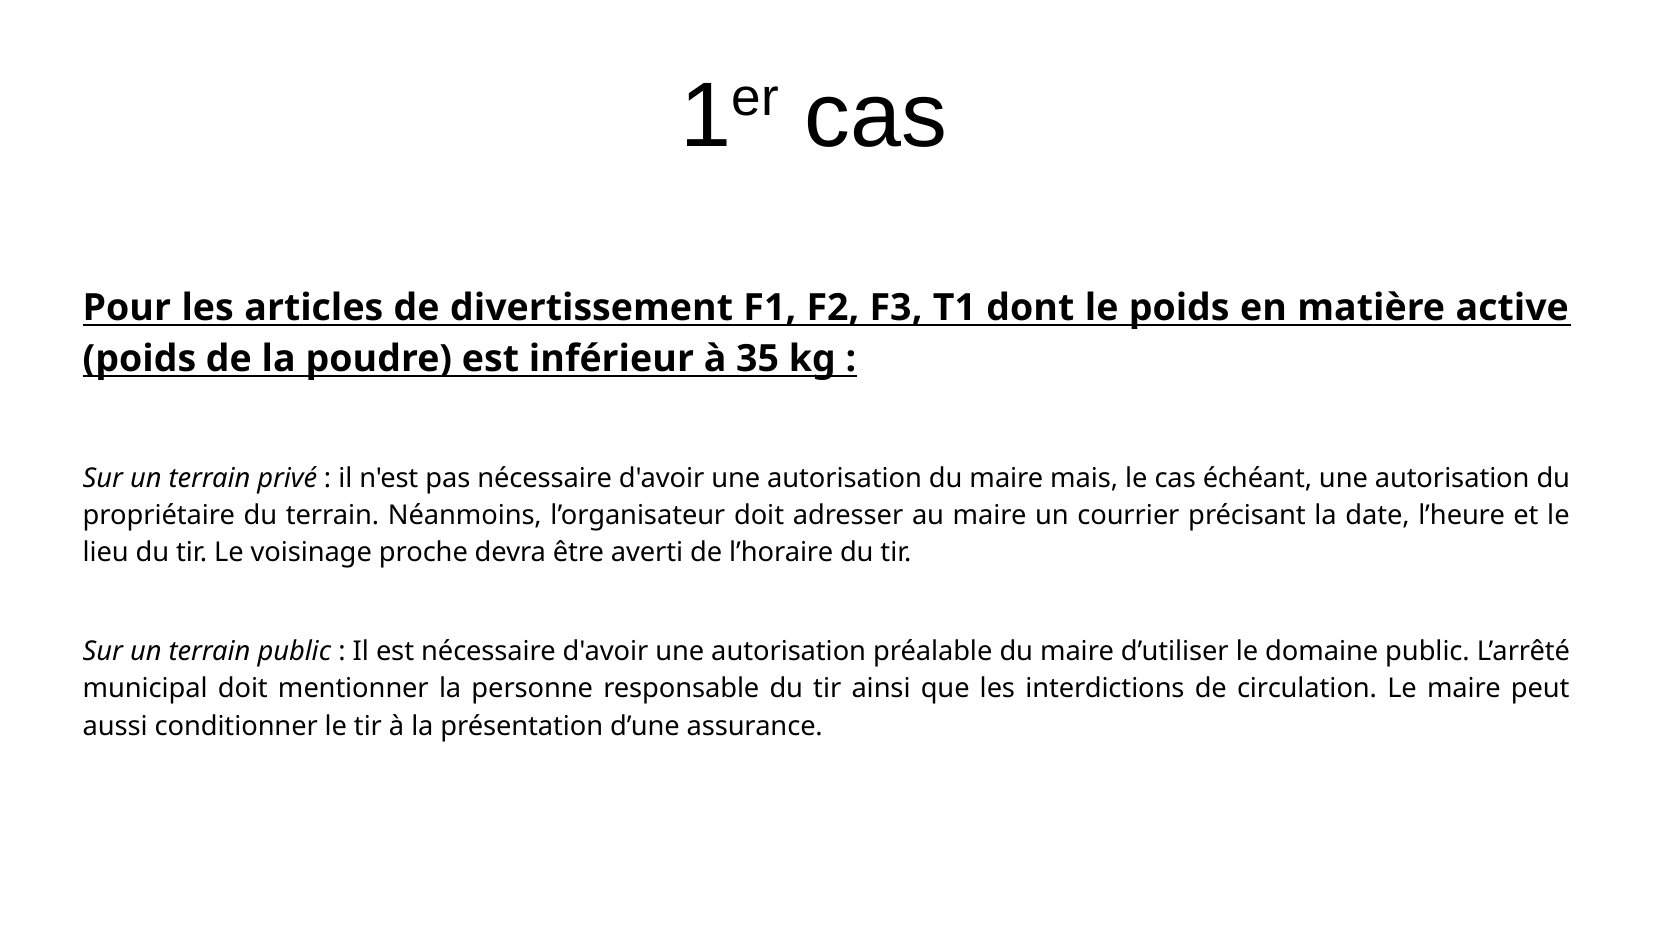

# 1er cas
Pour les articles de divertissement F1, F2, F3, T1 dont le poids en matière active (poids de la poudre) est inférieur à 35 kg :
Sur un terrain privé : il n'est pas nécessaire d'avoir une autorisation du maire mais, le cas échéant, une autorisation du propriétaire du terrain. Néanmoins, l’organisateur doit adresser au maire un courrier précisant la date, l’heure et le lieu du tir. Le voisinage proche devra être averti de l’horaire du tir.
Sur un terrain public : Il est nécessaire d'avoir une autorisation préalable du maire d’utiliser le domaine public. L’arrêté municipal doit mentionner la personne responsable du tir ainsi que les interdictions de circulation. Le maire peut aussi conditionner le tir à la présentation d’une assurance.